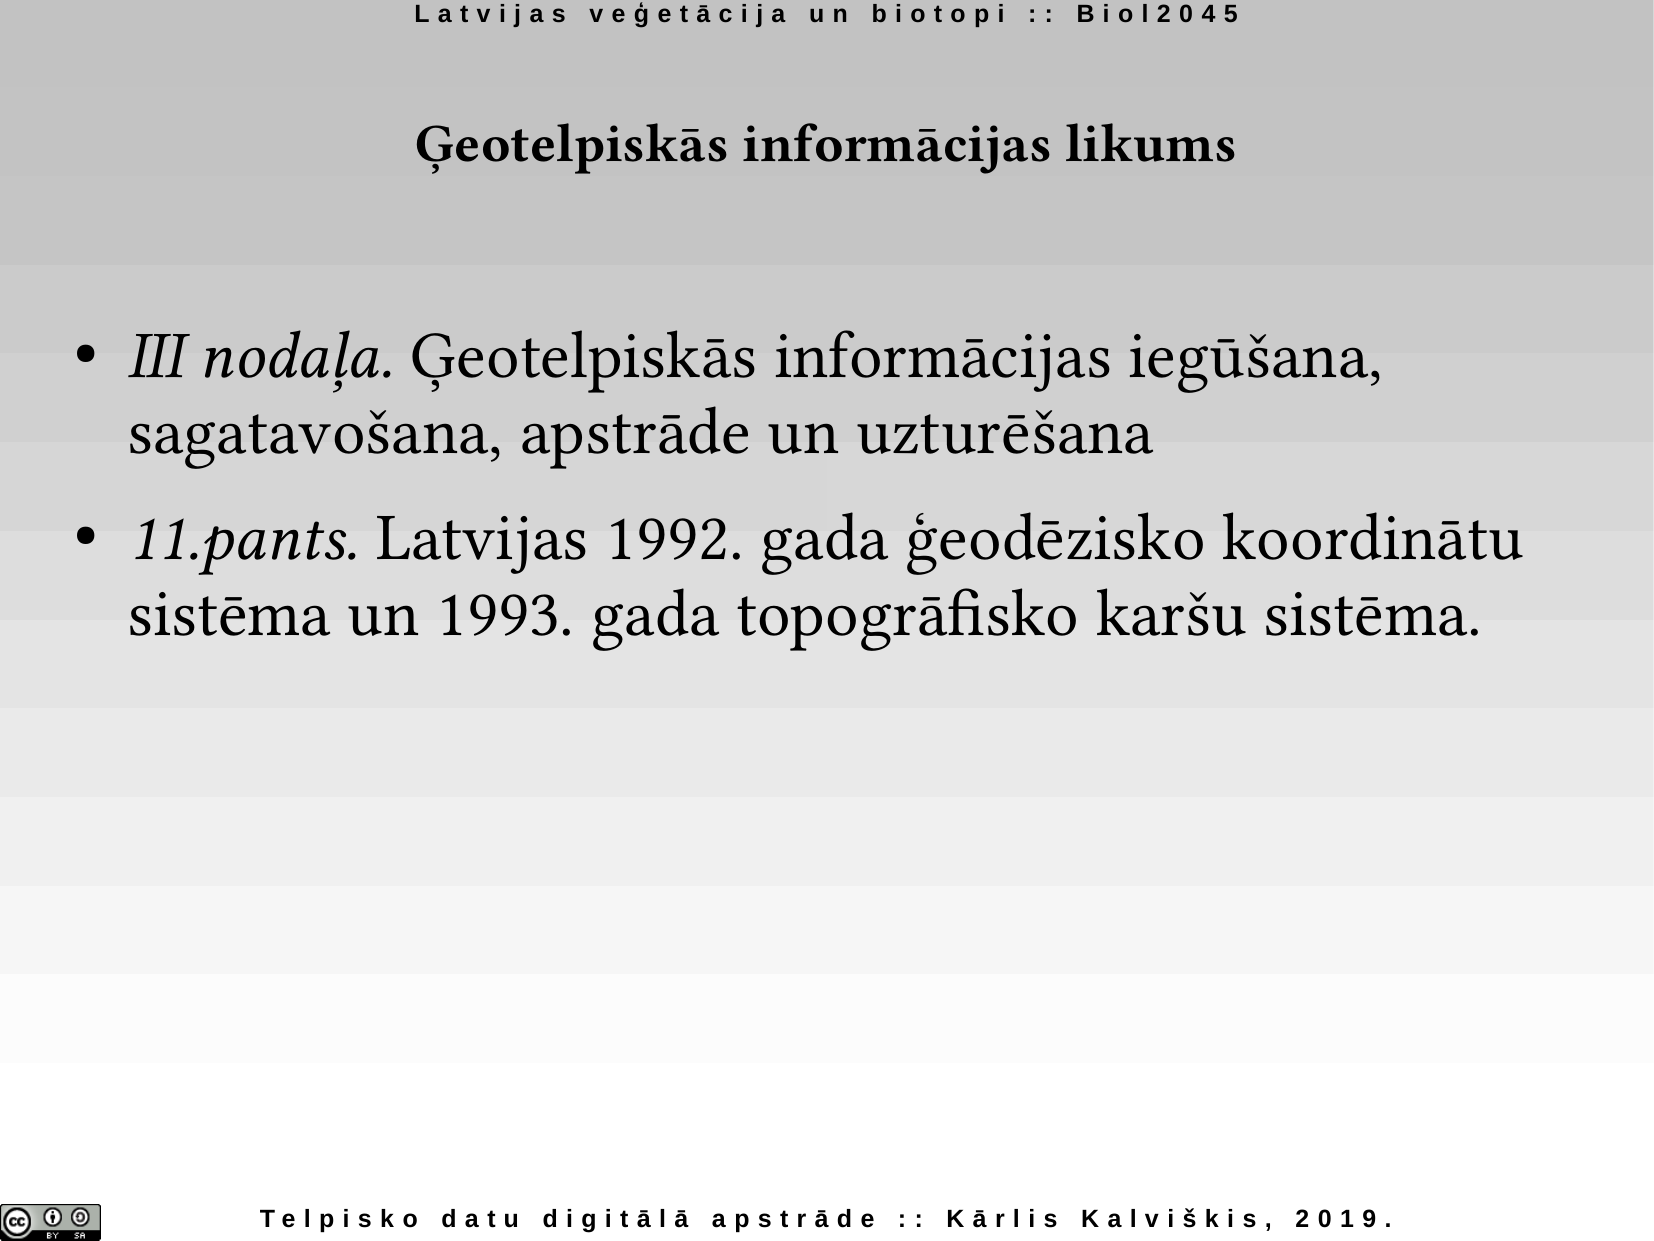

# Ģeotelpiskās informācijas likums
III nodaļa. Ģeotelpiskās informācijas iegūšana, sagatavošana, apstrāde un uzturēšana
11.pants. Latvijas 1992. gada ģeodēzisko koordinātu sistēma un 1993. gada topogrāfisko karšu sistēma.